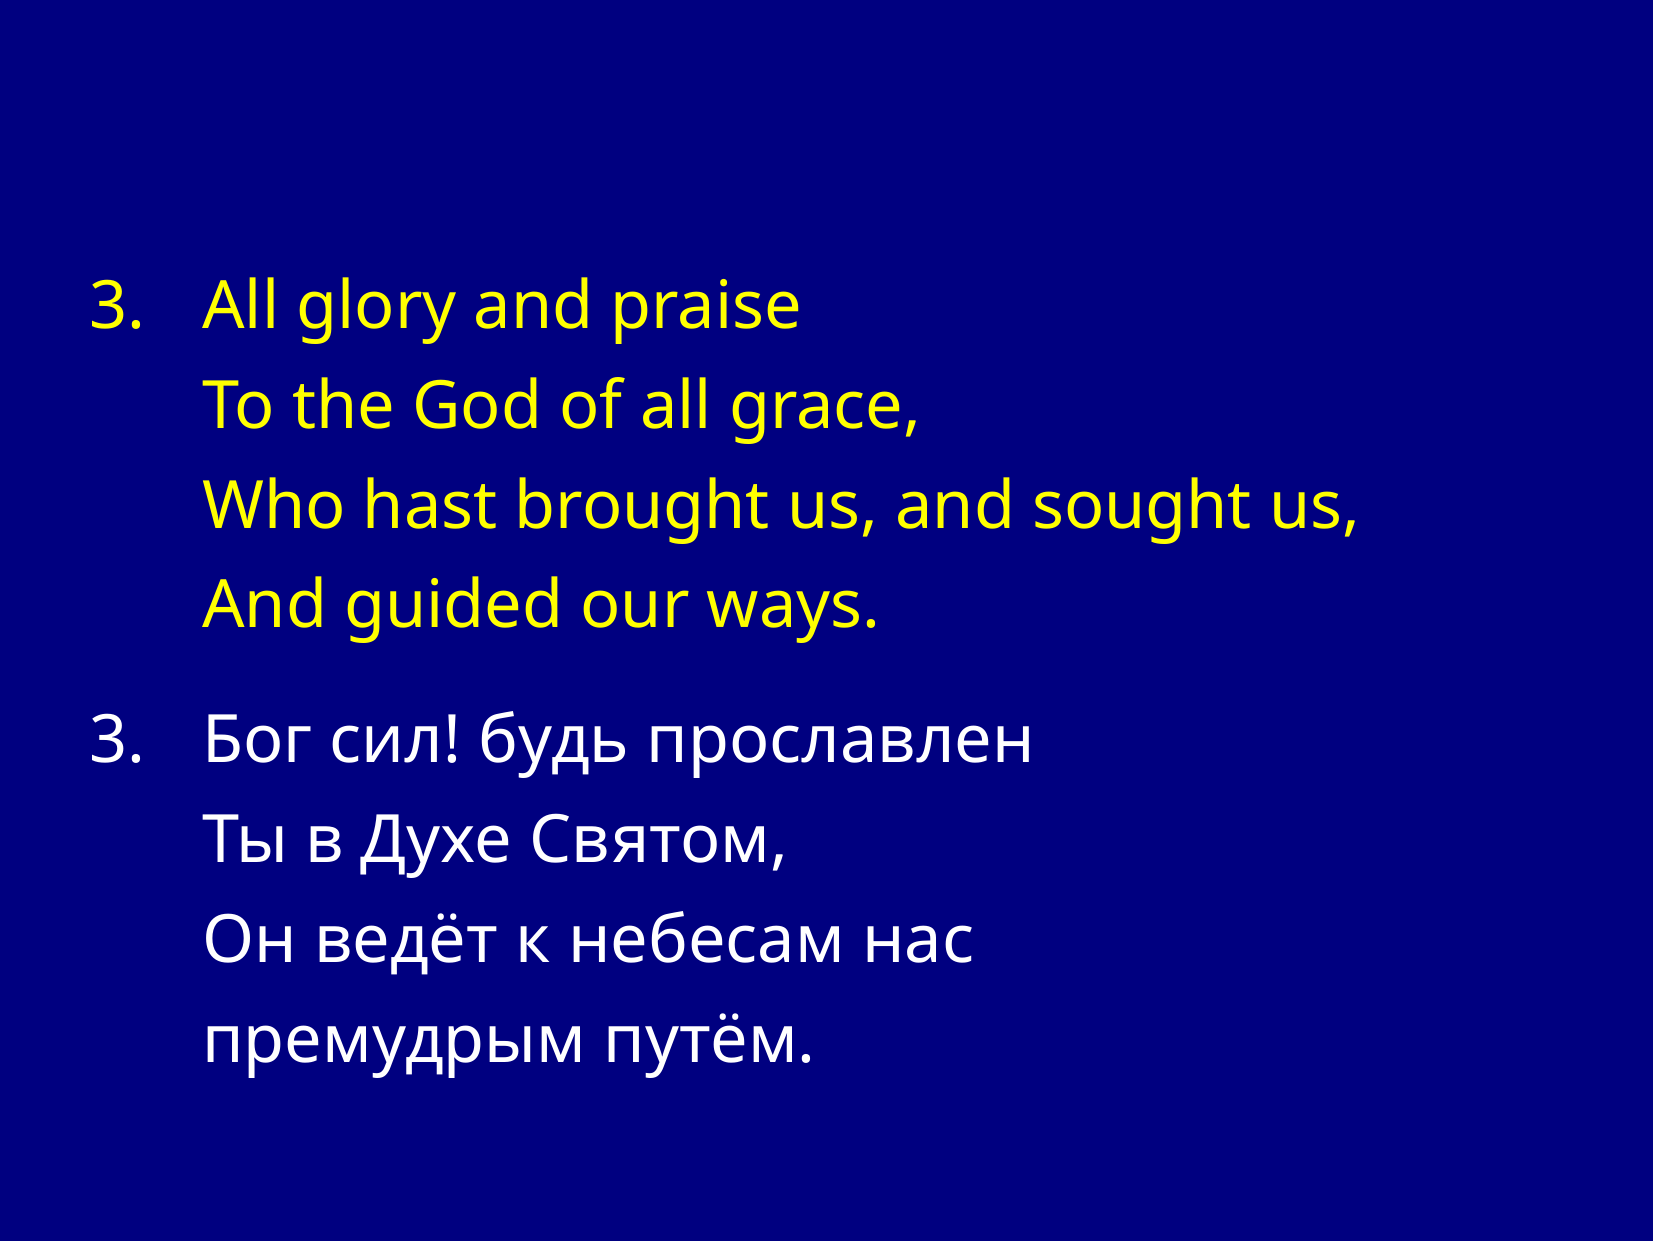

3.	All glory and praise
	To the God of all grace,
	Who hast brought us, and sought us,
	And guided our ways.
3.	Бог сил! будь прославлен
	Ты в Духе Святом,
	Он ведёт к небесам нас
	премудрым путём.